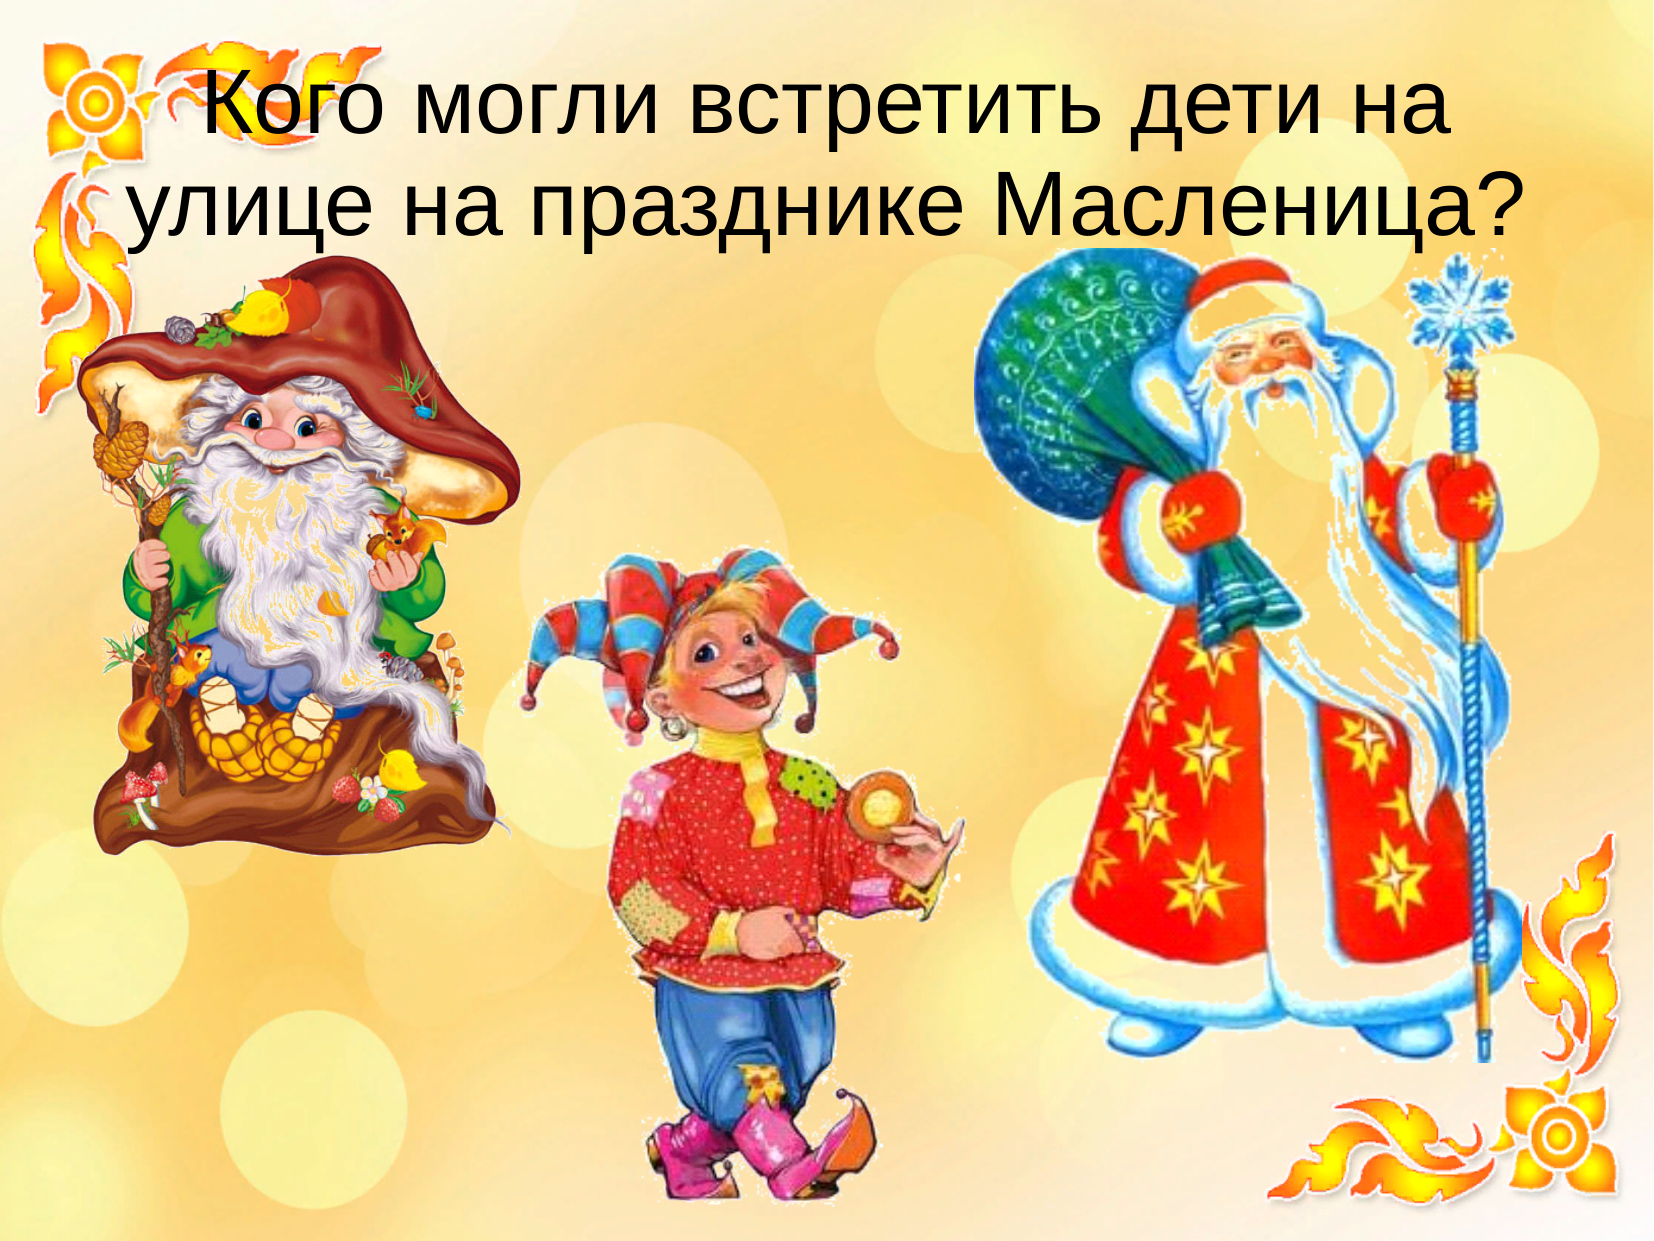

# Кого могли встретить дети на улице на празднике Масленица?